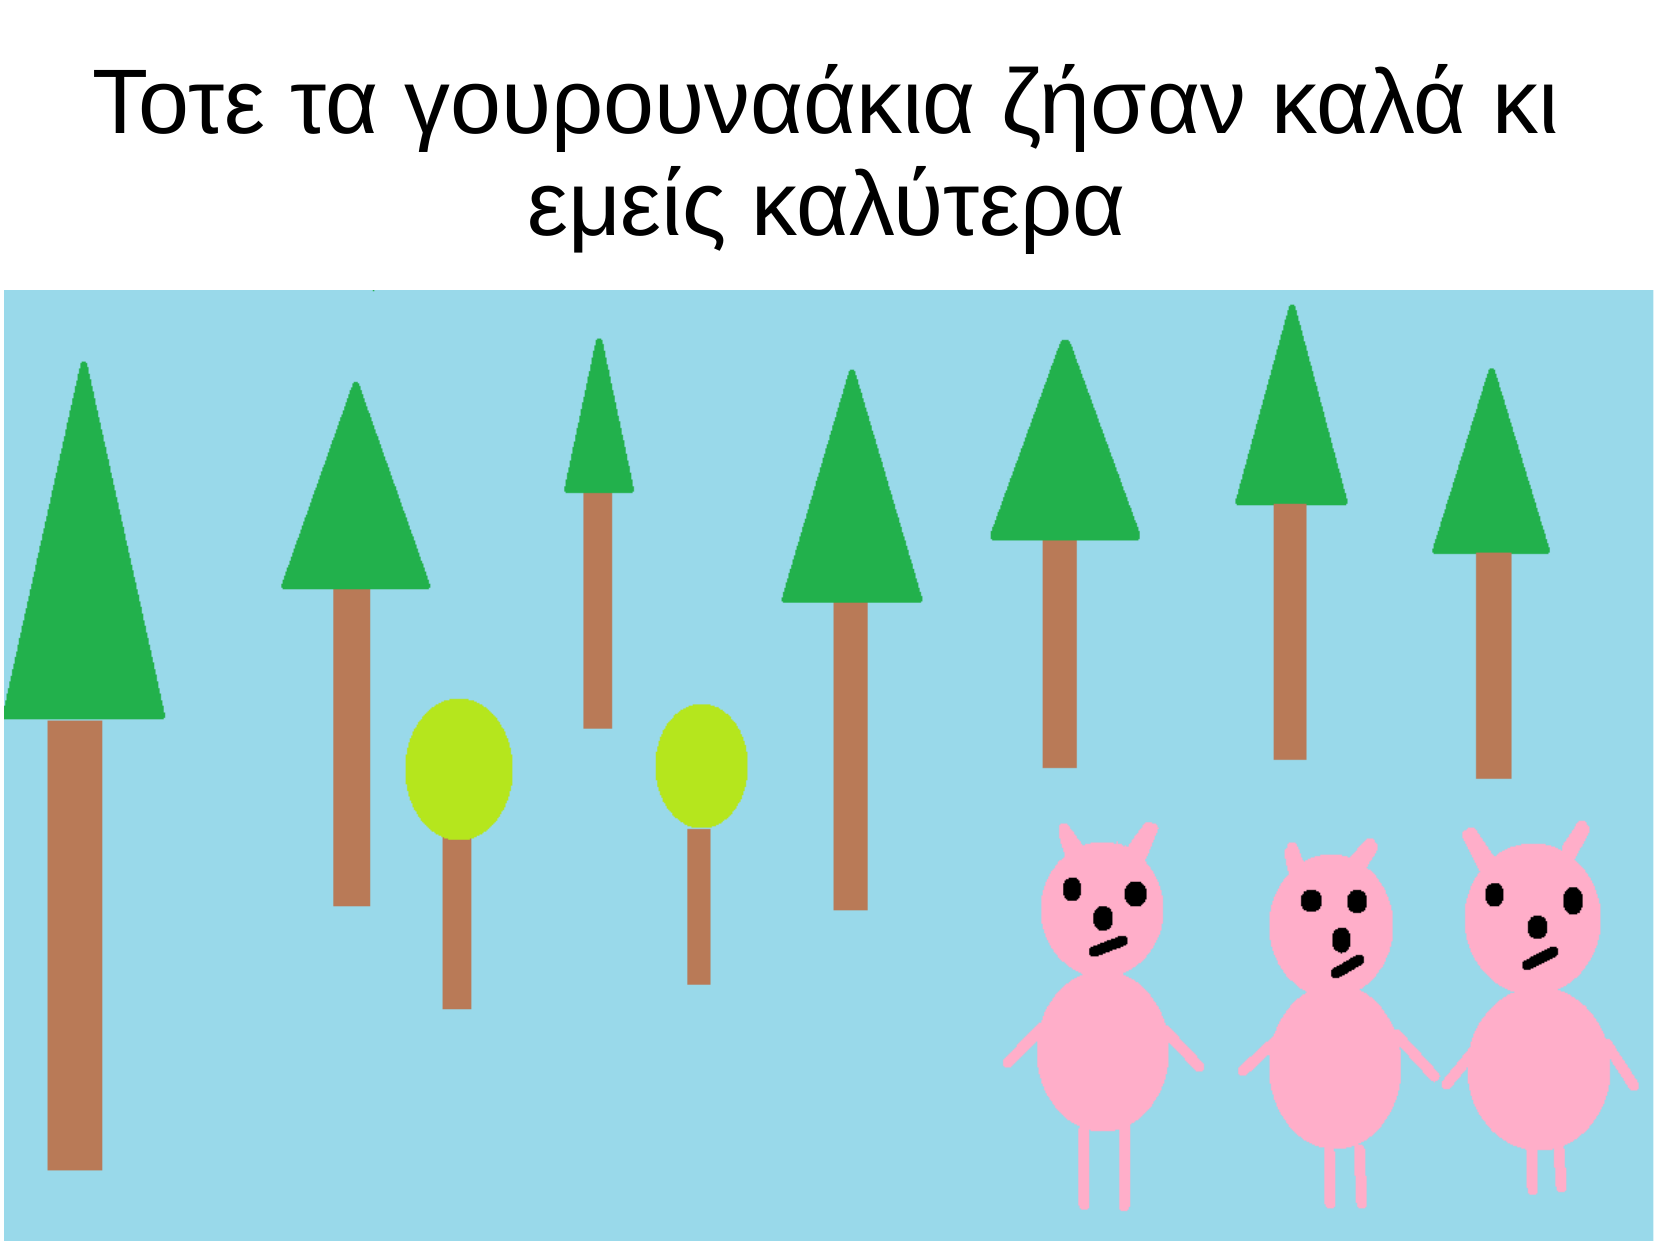

# Τοτε τα γουρουναάκια ζήσαν καλά κι εμείς καλύτερα